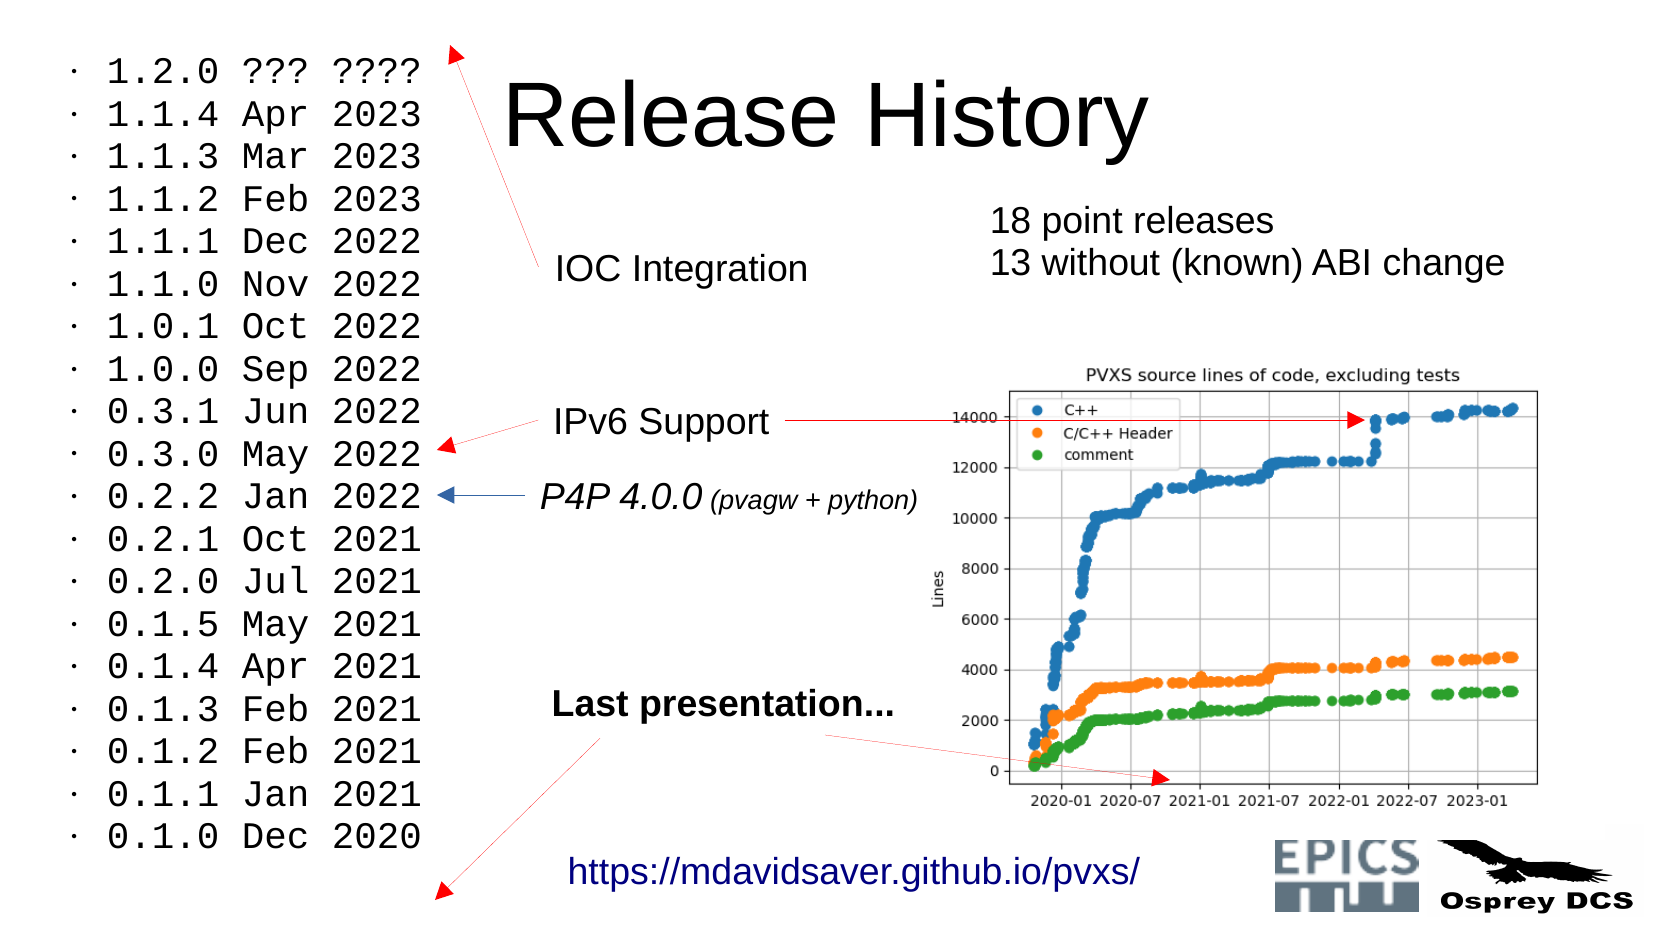

# Release History
1.2.0 ??? ????
1.1.4 Apr 2023
1.1.3 Mar 2023
1.1.2 Feb 2023
1.1.1 Dec 2022
1.1.0 Nov 2022
1.0.1 Oct 2022
1.0.0 Sep 2022
0.3.1 Jun 2022
0.3.0 May 2022
0.2.2 Jan 2022
0.2.1 Oct 2021
0.2.0 Jul 2021
0.1.5 May 2021
0.1.4 Apr 2021
0.1.3 Feb 2021
0.1.2 Feb 2021
0.1.1 Jan 2021
0.1.0 Dec 2020
18 point releases
13 without (known) ABI change
IOC Integration
IPv6 Support
P4P 4.0.0 (pvagw + python)
Last presentation...